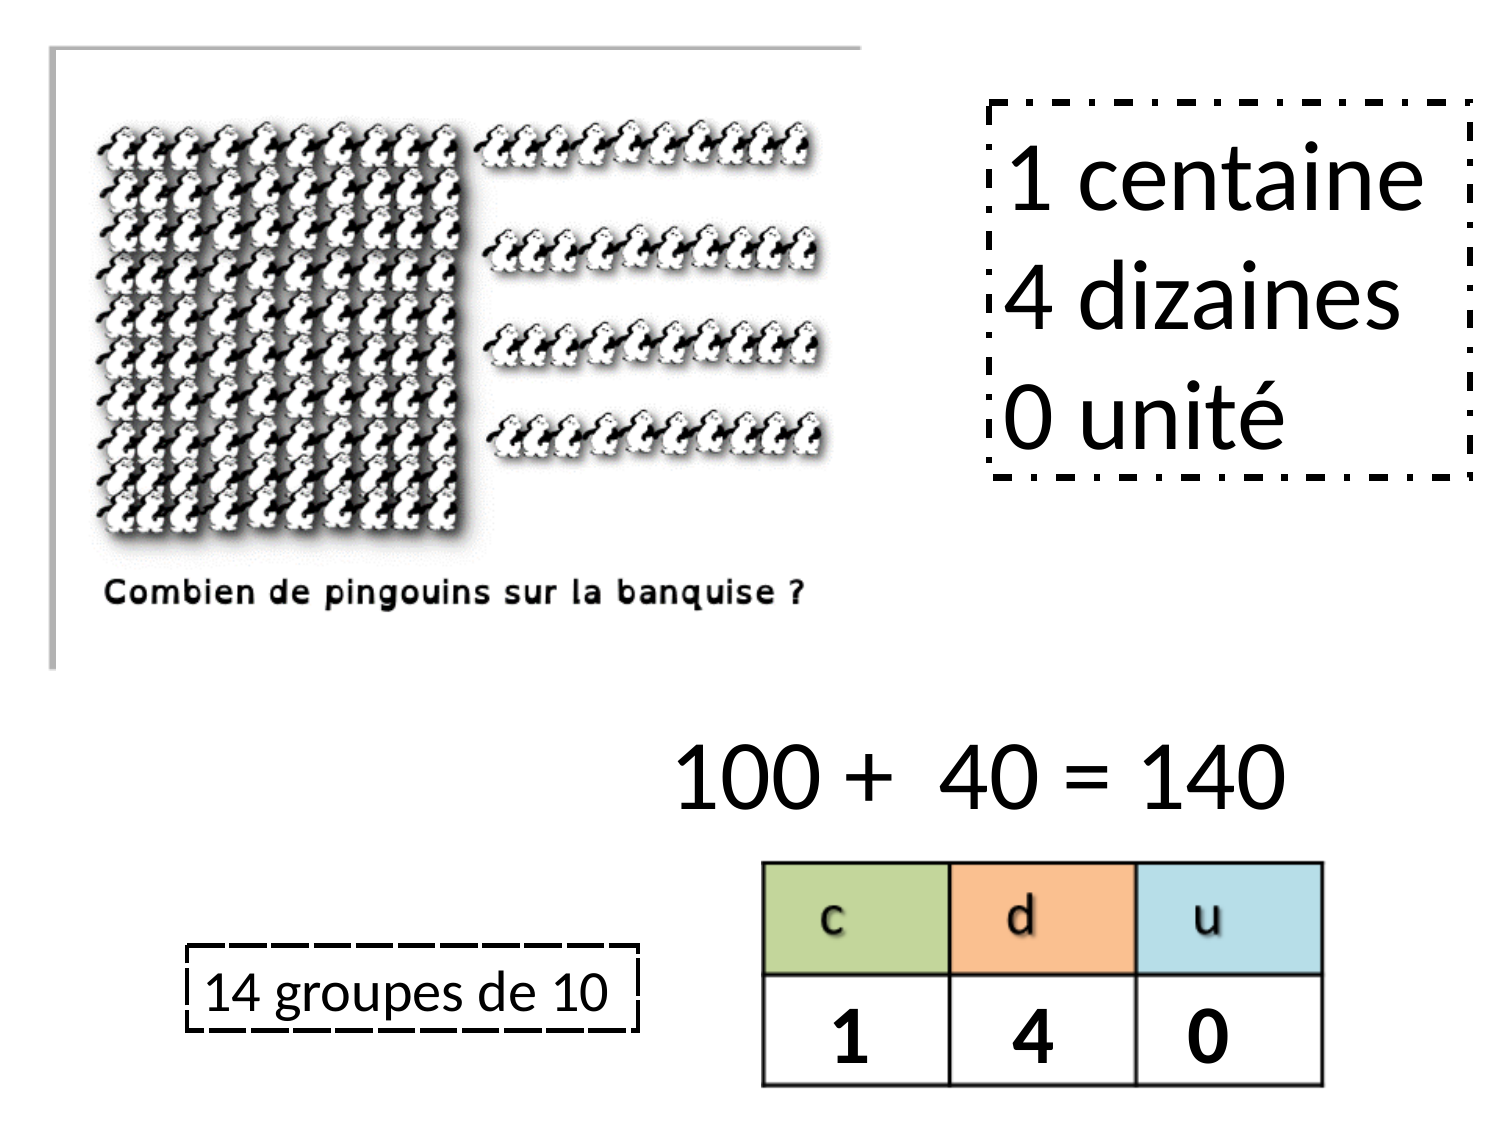

1 centaine
4 dizaines
0 unité
100 + 40 = 140
14 groupes de 10
1
4
0